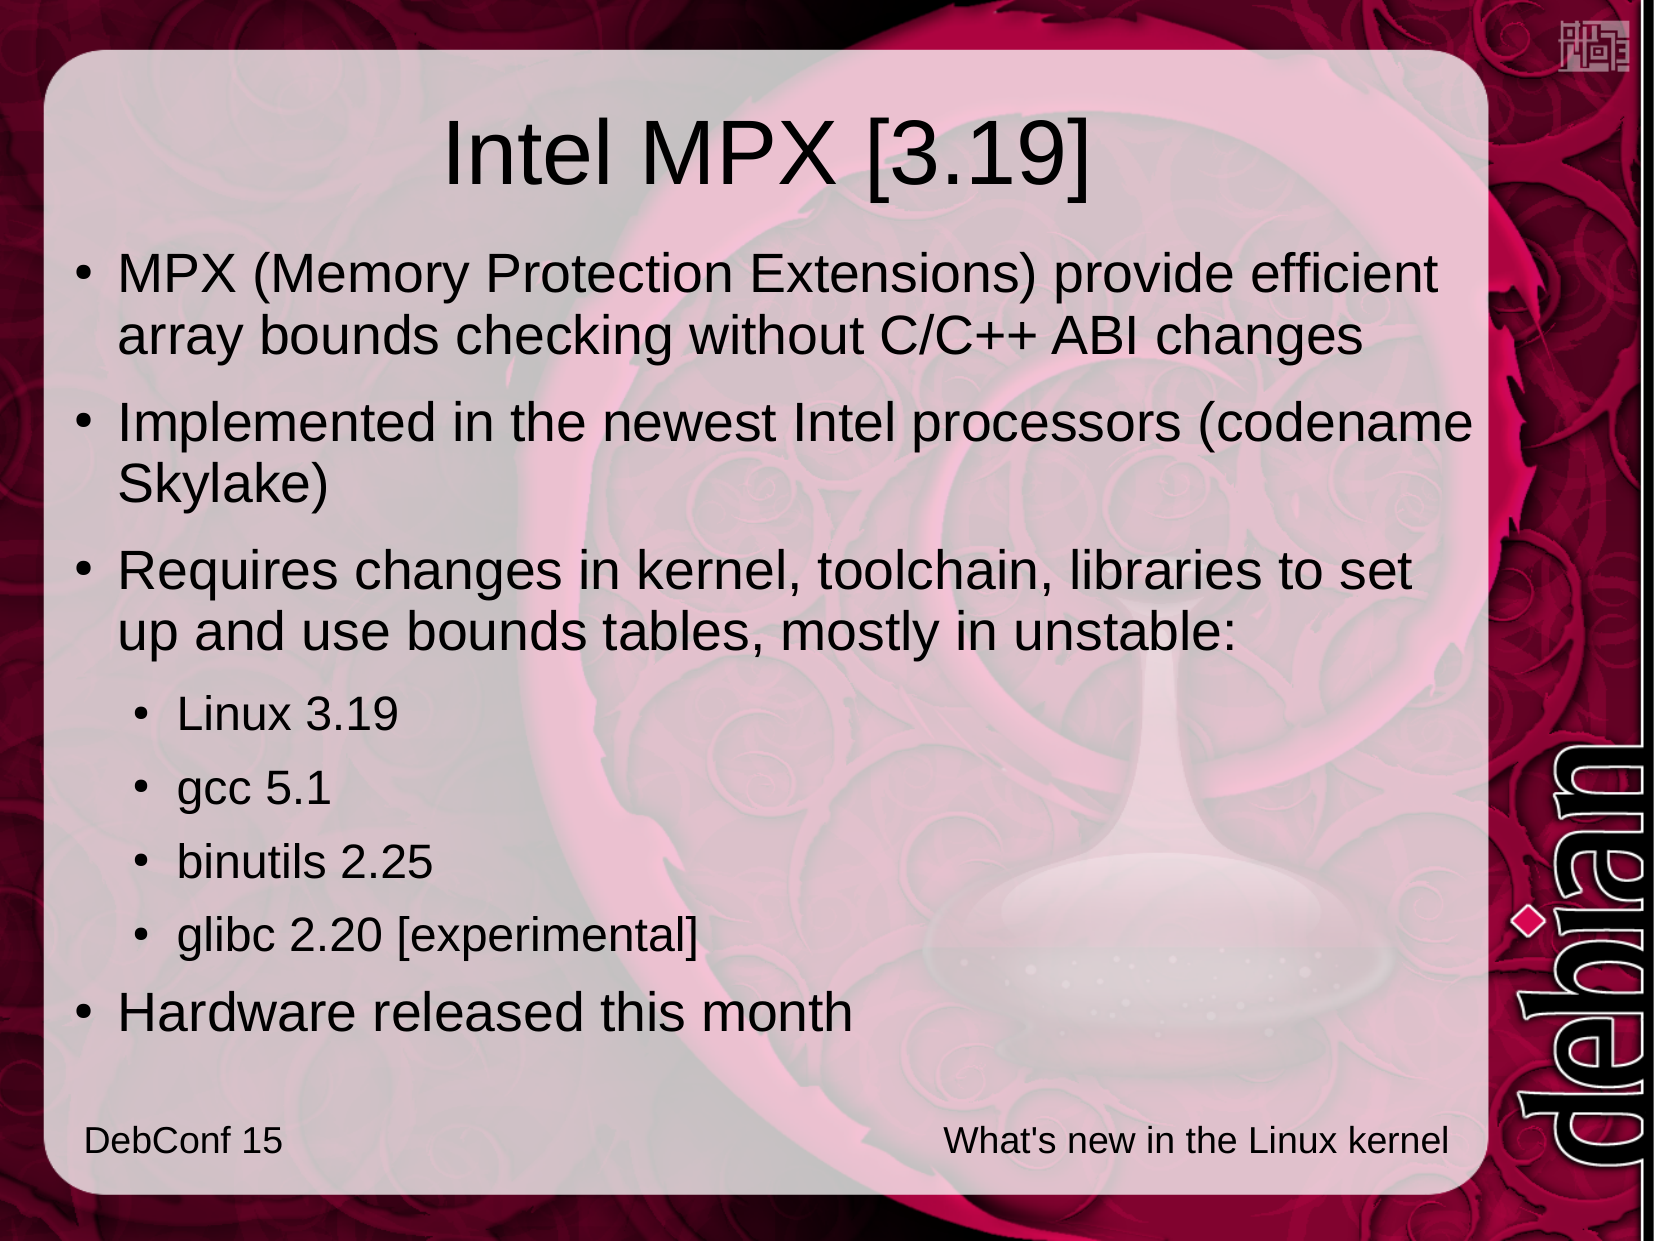

# Intel MPX [3.19]
MPX (Memory Protection Extensions) provide efficient array bounds checking without C/C++ ABI changes
Implemented in the newest Intel processors (codename Skylake)
Requires changes in kernel, toolchain, libraries to set up and use bounds tables, mostly in unstable:
Linux 3.19
gcc 5.1
binutils 2.25
glibc 2.20 [experimental]
Hardware released this month
DebConf 15
What's new in the Linux kernel